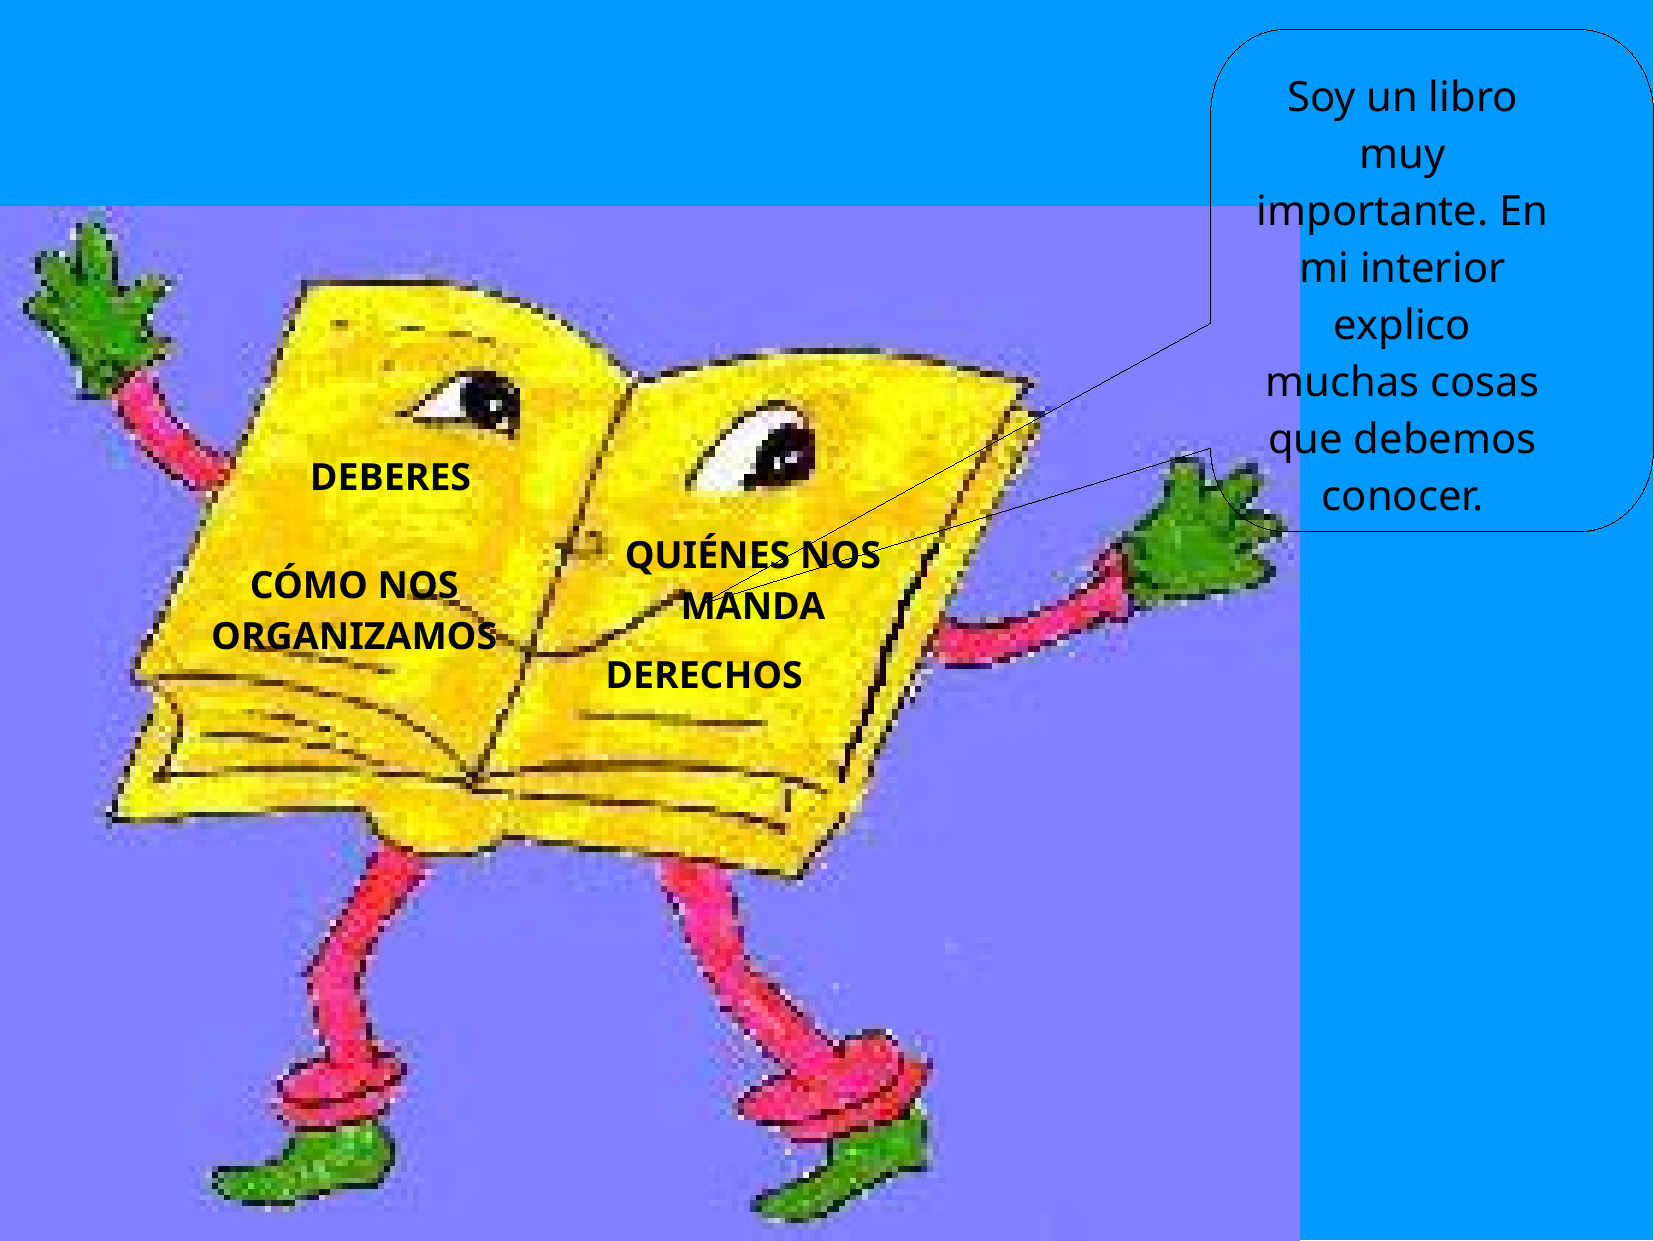

Soy un libro muy importante. En mi interior explico muchas cosas que debemos conocer.
DEBERES
QUIÉNES NOS MANDA
CÓMO NOS ORGANIZAMOS
DERECHOS